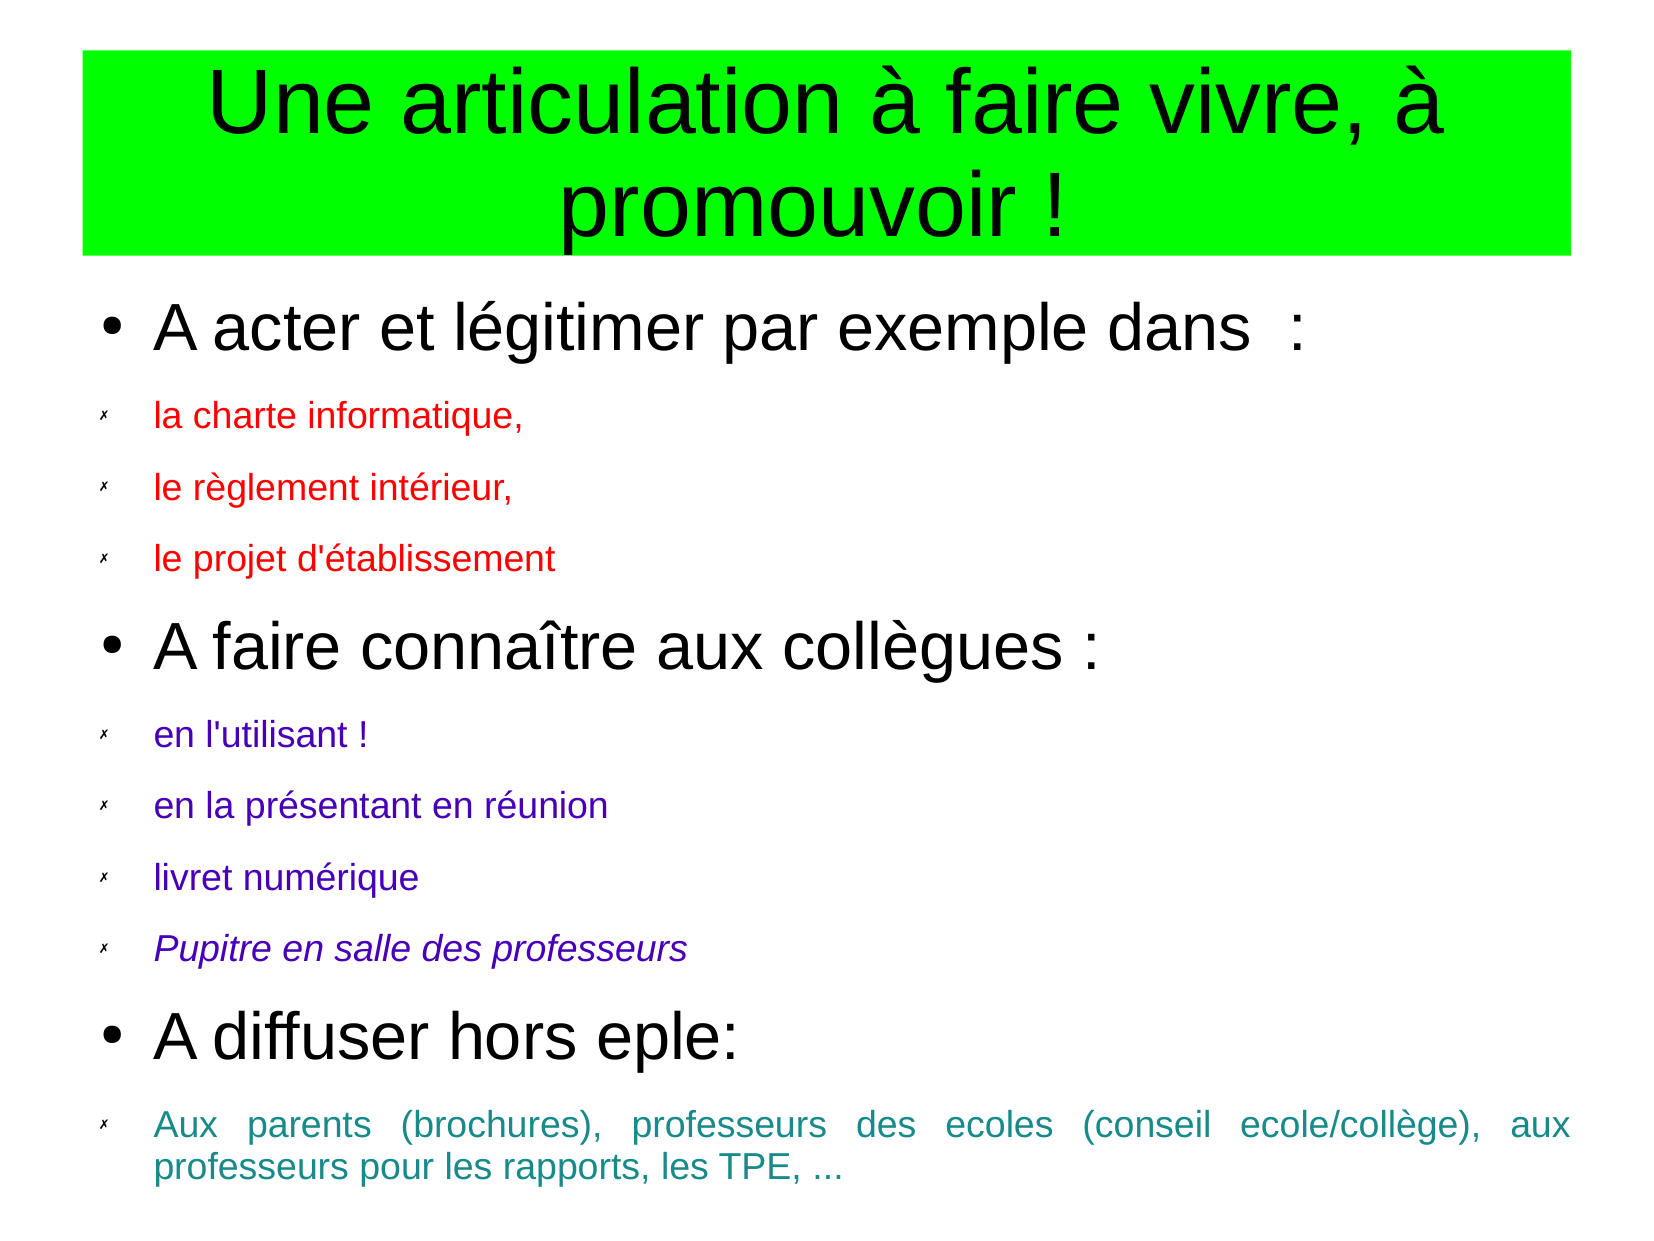

# Une articulation à faire vivre, à promouvoir !
A acter et légitimer par exemple dans  :
la charte informatique,
le règlement intérieur,
le projet d'établissement
A faire connaître aux collègues :
en l'utilisant !
en la présentant en réunion
livret numérique
Pupitre en salle des professeurs
A diffuser hors eple:
Aux parents (brochures), professeurs des ecoles (conseil ecole/collège), aux professeurs pour les rapports, les TPE, ...